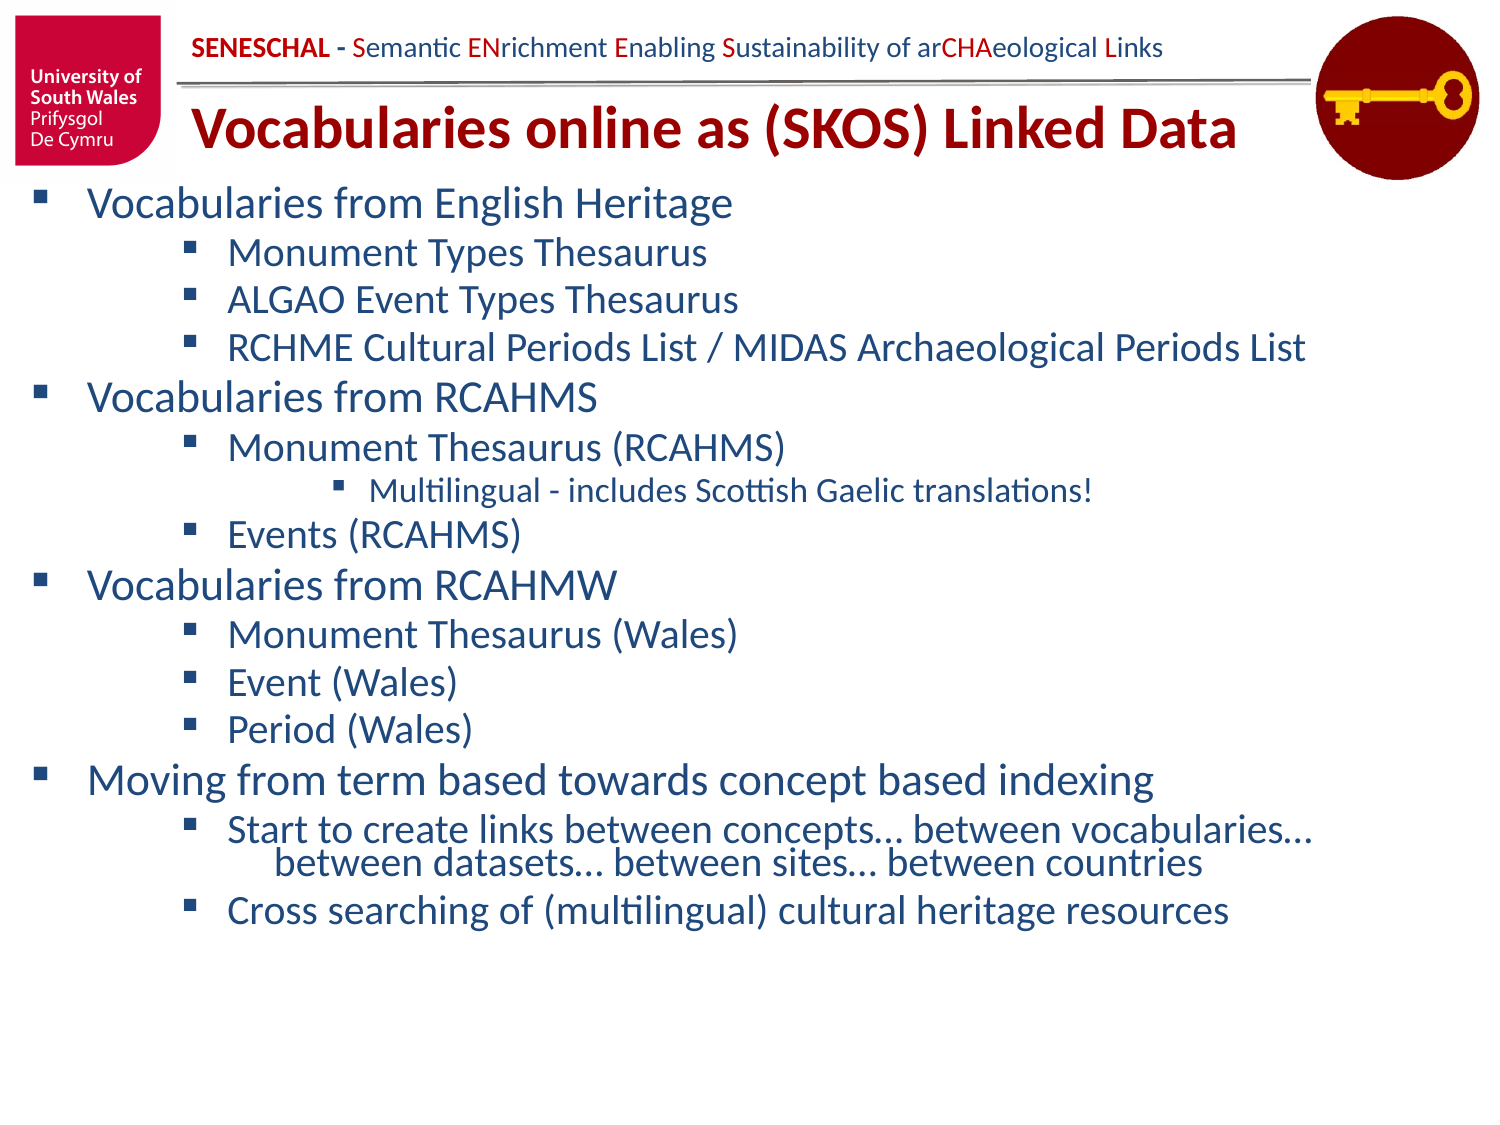

SENESCHAL - Semantic ENrichment Enabling Sustainability of arCHAeological Links
# Vocabularies online as (SKOS) Linked Data
Vocabularies from English Heritage
Monument Types Thesaurus
ALGAO Event Types Thesaurus
RCHME Cultural Periods List / MIDAS Archaeological Periods List
Vocabularies from RCAHMS
Monument Thesaurus (RCAHMS)
Multilingual - includes Scottish Gaelic translations!
Events (RCAHMS)
Vocabularies from RCAHMW
Monument Thesaurus (Wales)
Event (Wales)
Period (Wales)
Moving from term based towards concept based indexing
Start to create links between concepts… between vocabularies… between datasets… between sites… between countries
Cross searching of (multilingual) cultural heritage resources